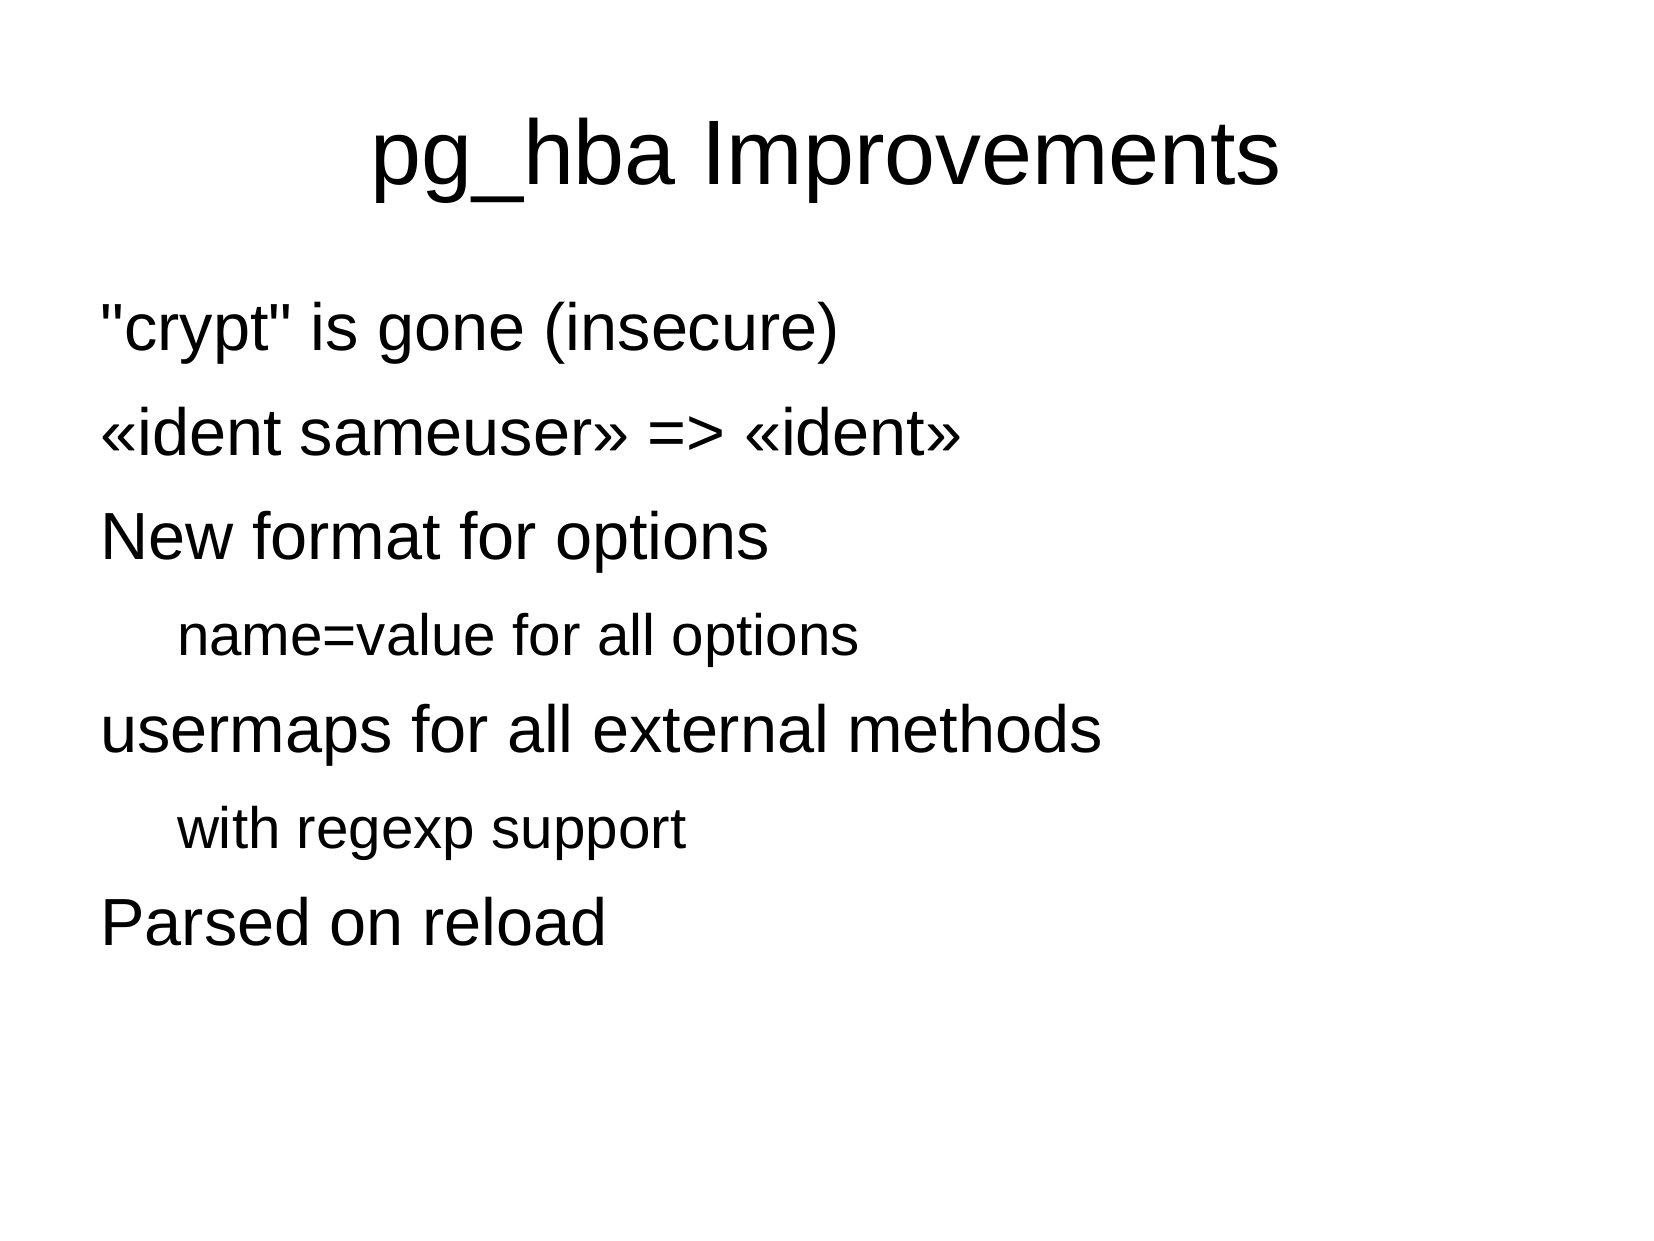

# pg_hba Improvements
"crypt" is gone (insecure)
«ident sameuser» => «ident»
New format for options
name=value for all options
usermaps for all external methods
with regexp support
Parsed on reload